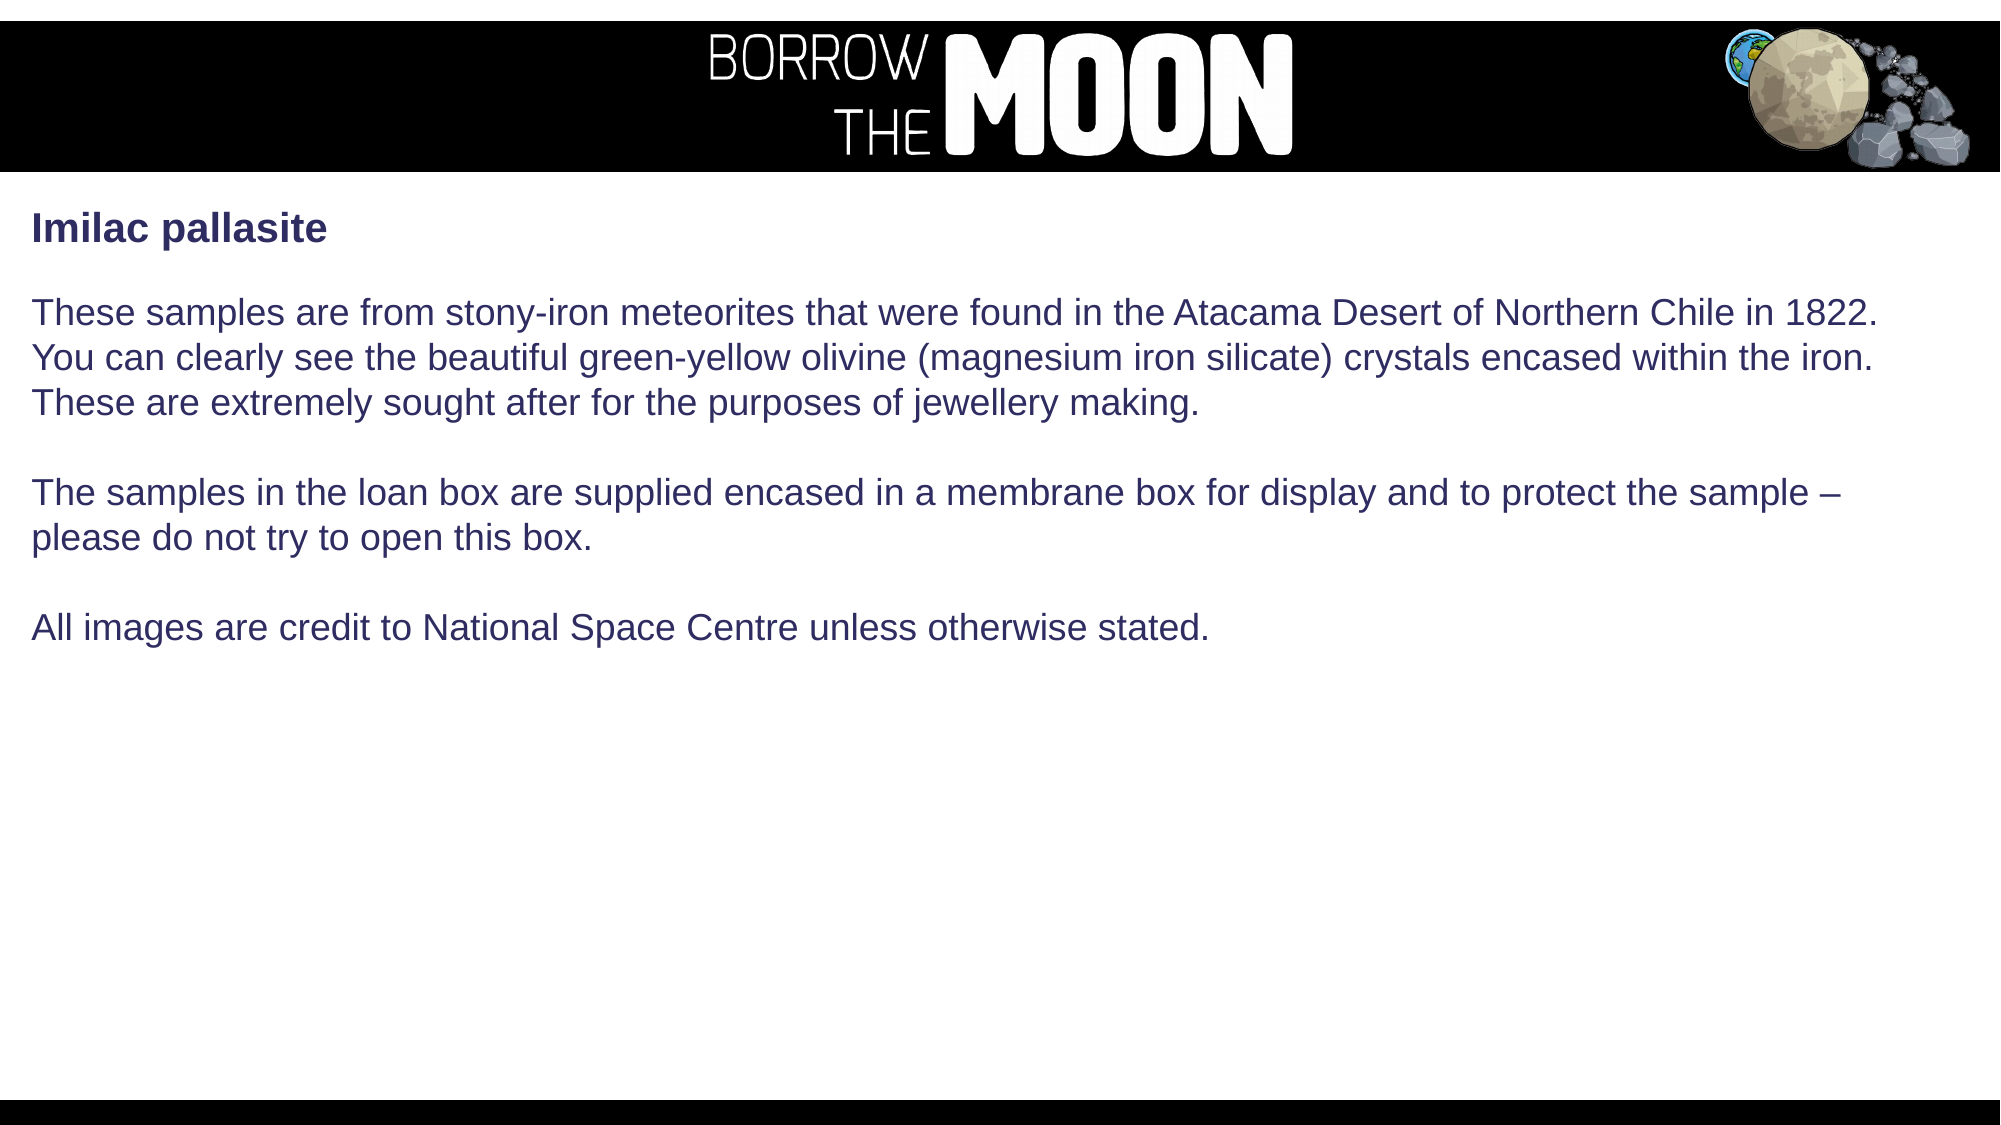

Imilac pallasite
These samples are from stony-iron meteorites that were found in the Atacama Desert of Northern Chile in 1822. You can clearly see the beautiful green-yellow olivine (magnesium iron silicate) crystals encased within the iron. These are extremely sought after for the purposes of jewellery making.
The samples in the loan box are supplied encased in a membrane box for display and to protect the sample – please do not try to open this box.
All images are credit to National Space Centre unless otherwise stated.